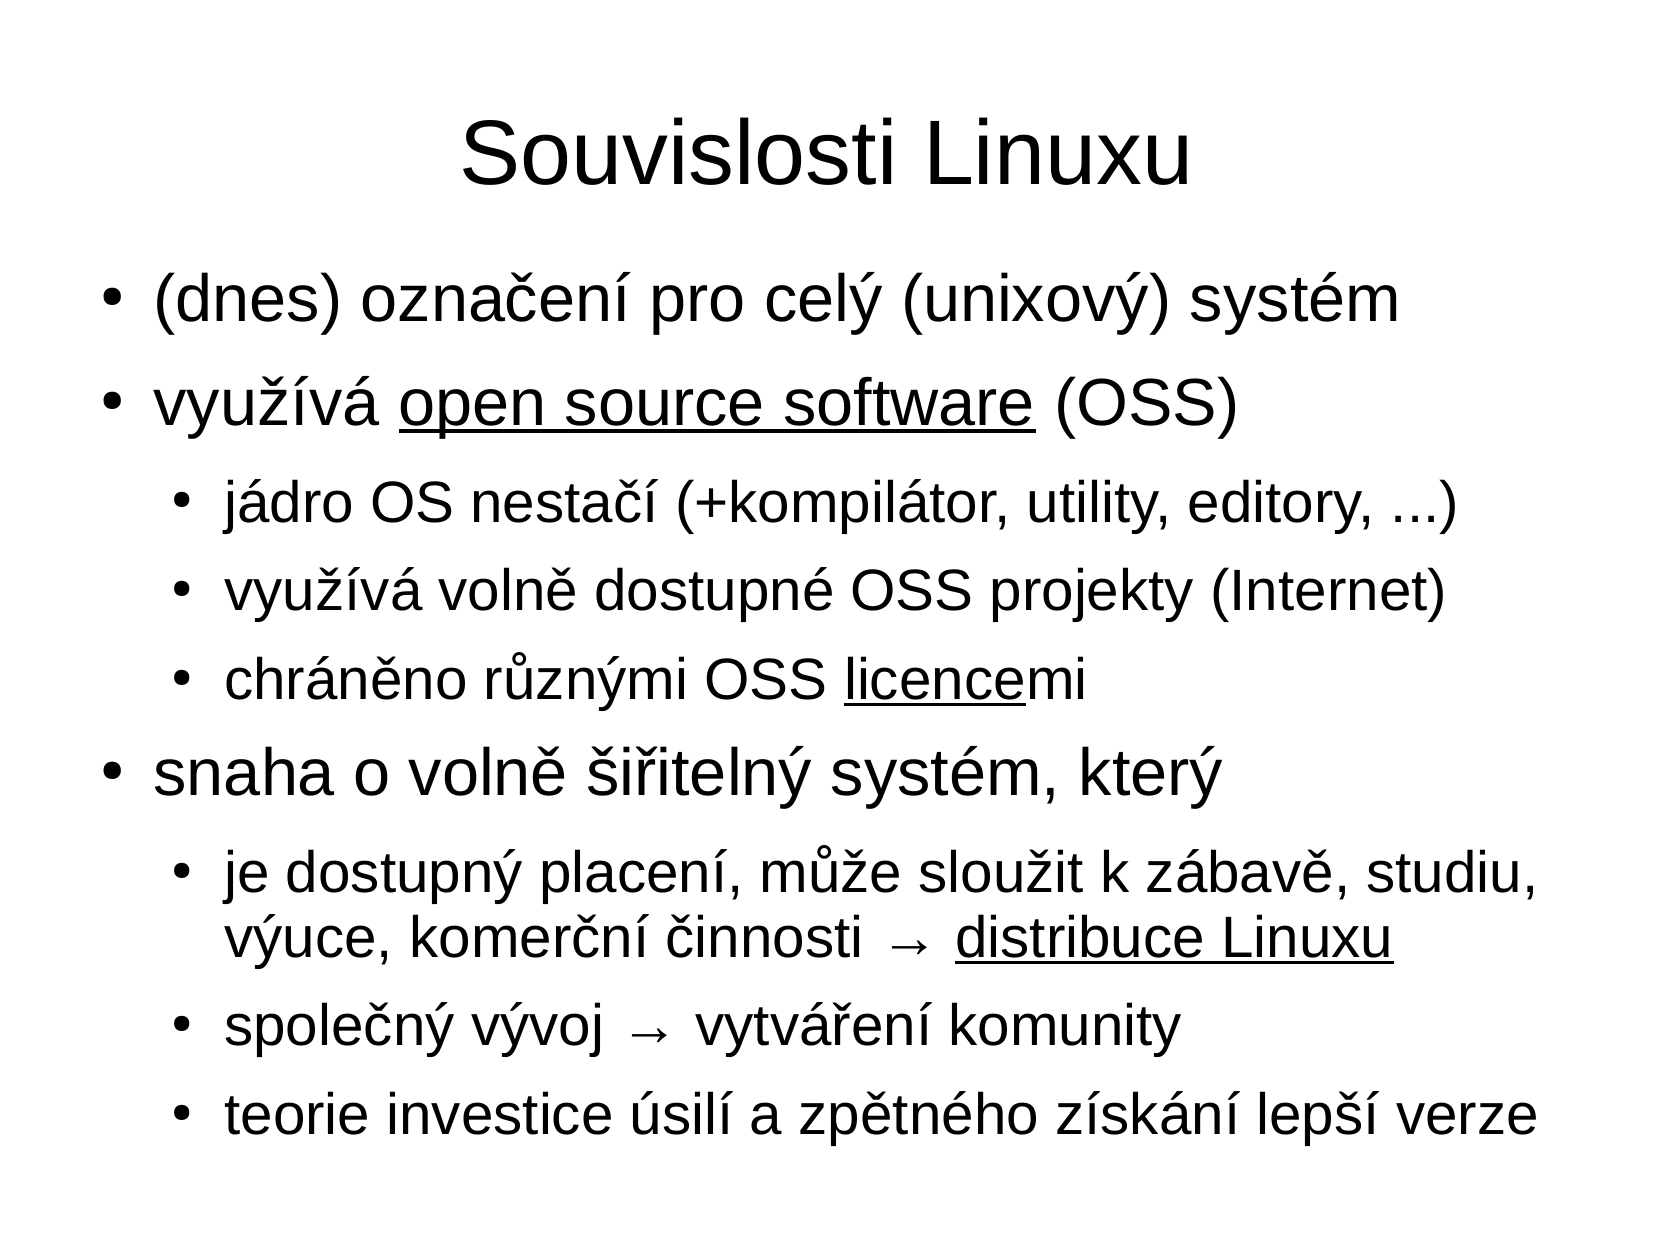

# Souvislosti Linuxu
(dnes) označení pro celý (unixový) systém
využívá open source software (OSS)
jádro OS nestačí (+kompilátor, utility, editory, ...)
využívá volně dostupné OSS projekty (Internet)
chráněno různými OSS licencemi
snaha o volně šiřitelný systém, který
je dostupný placení, může sloužit k zábavě, studiu, výuce, komerční činnosti → distribuce Linuxu
společný vývoj → vytváření komunity
teorie investice úsilí a zpětného získání lepší verze